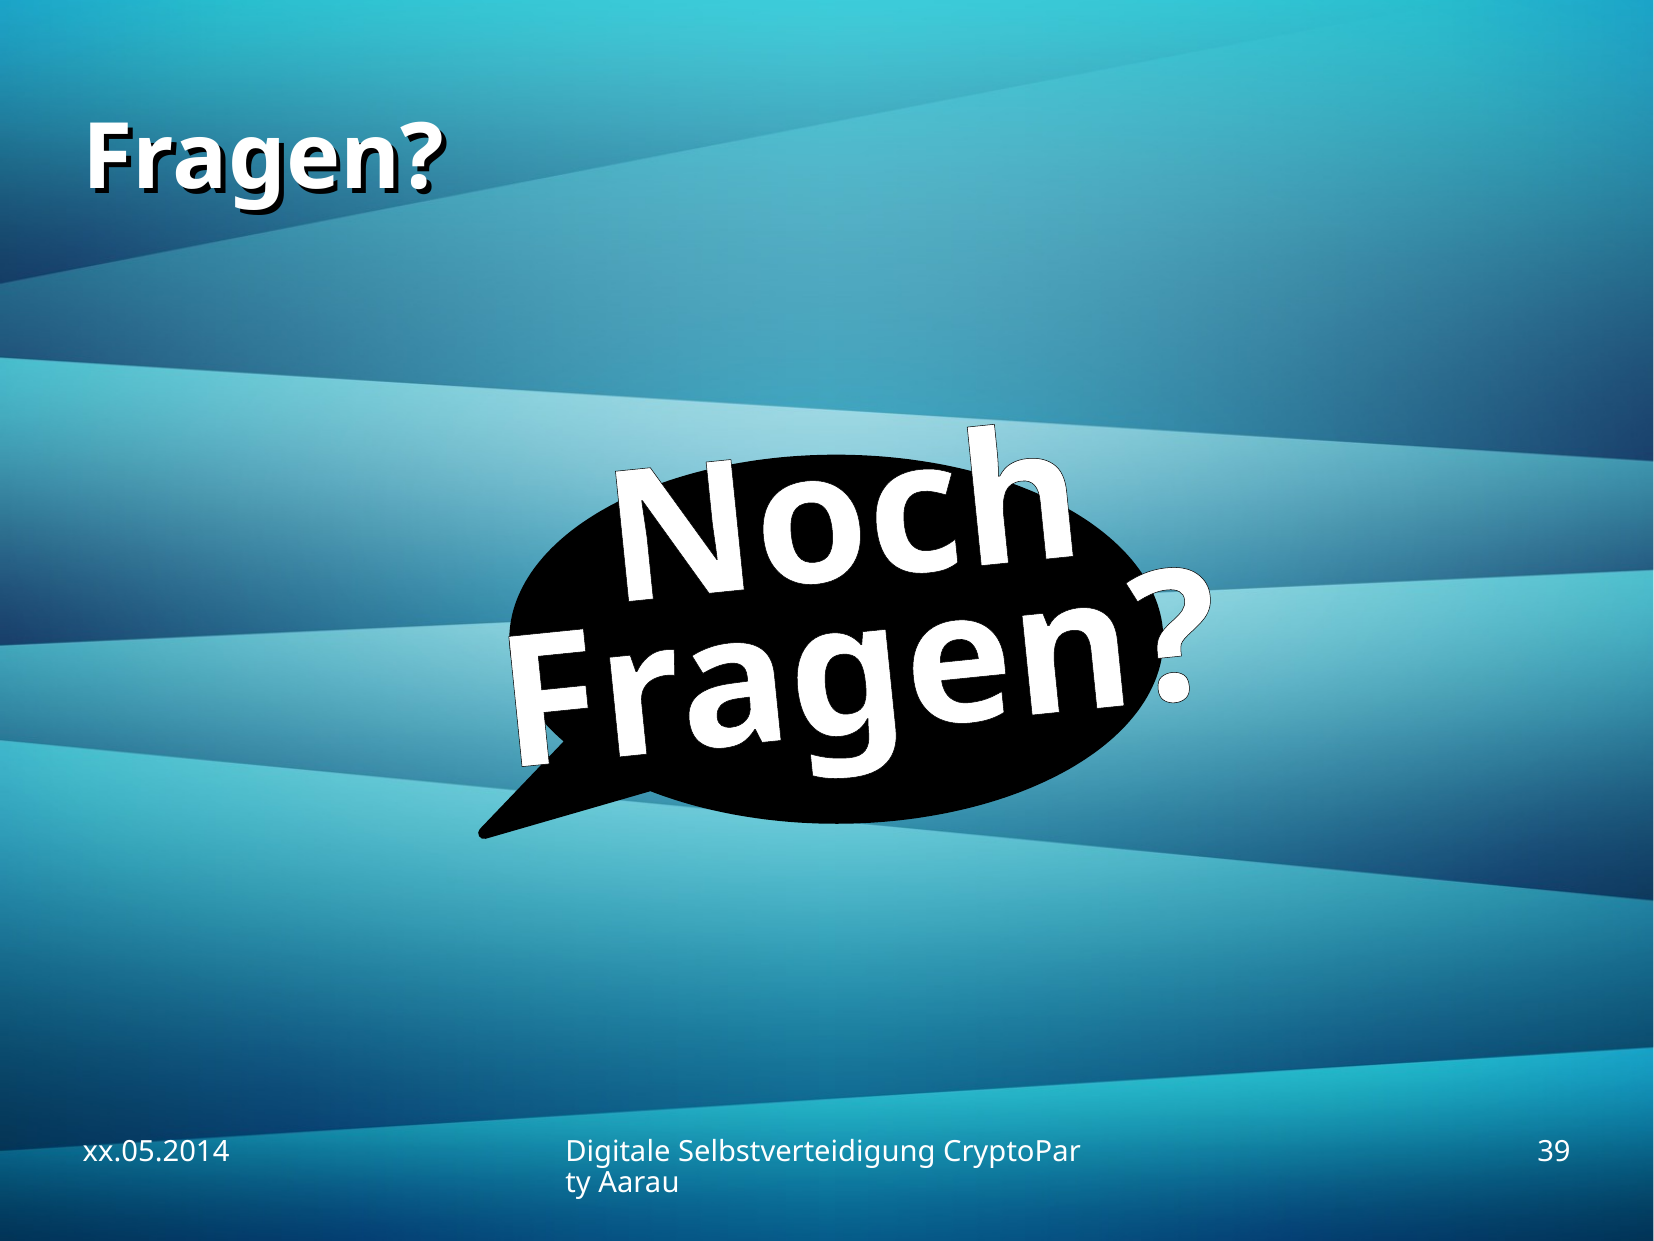

# Fragen?
 Noch
 Fragen?
xx.05.2014
Digitale Selbstverteidigung CryptoParty Aarau
39